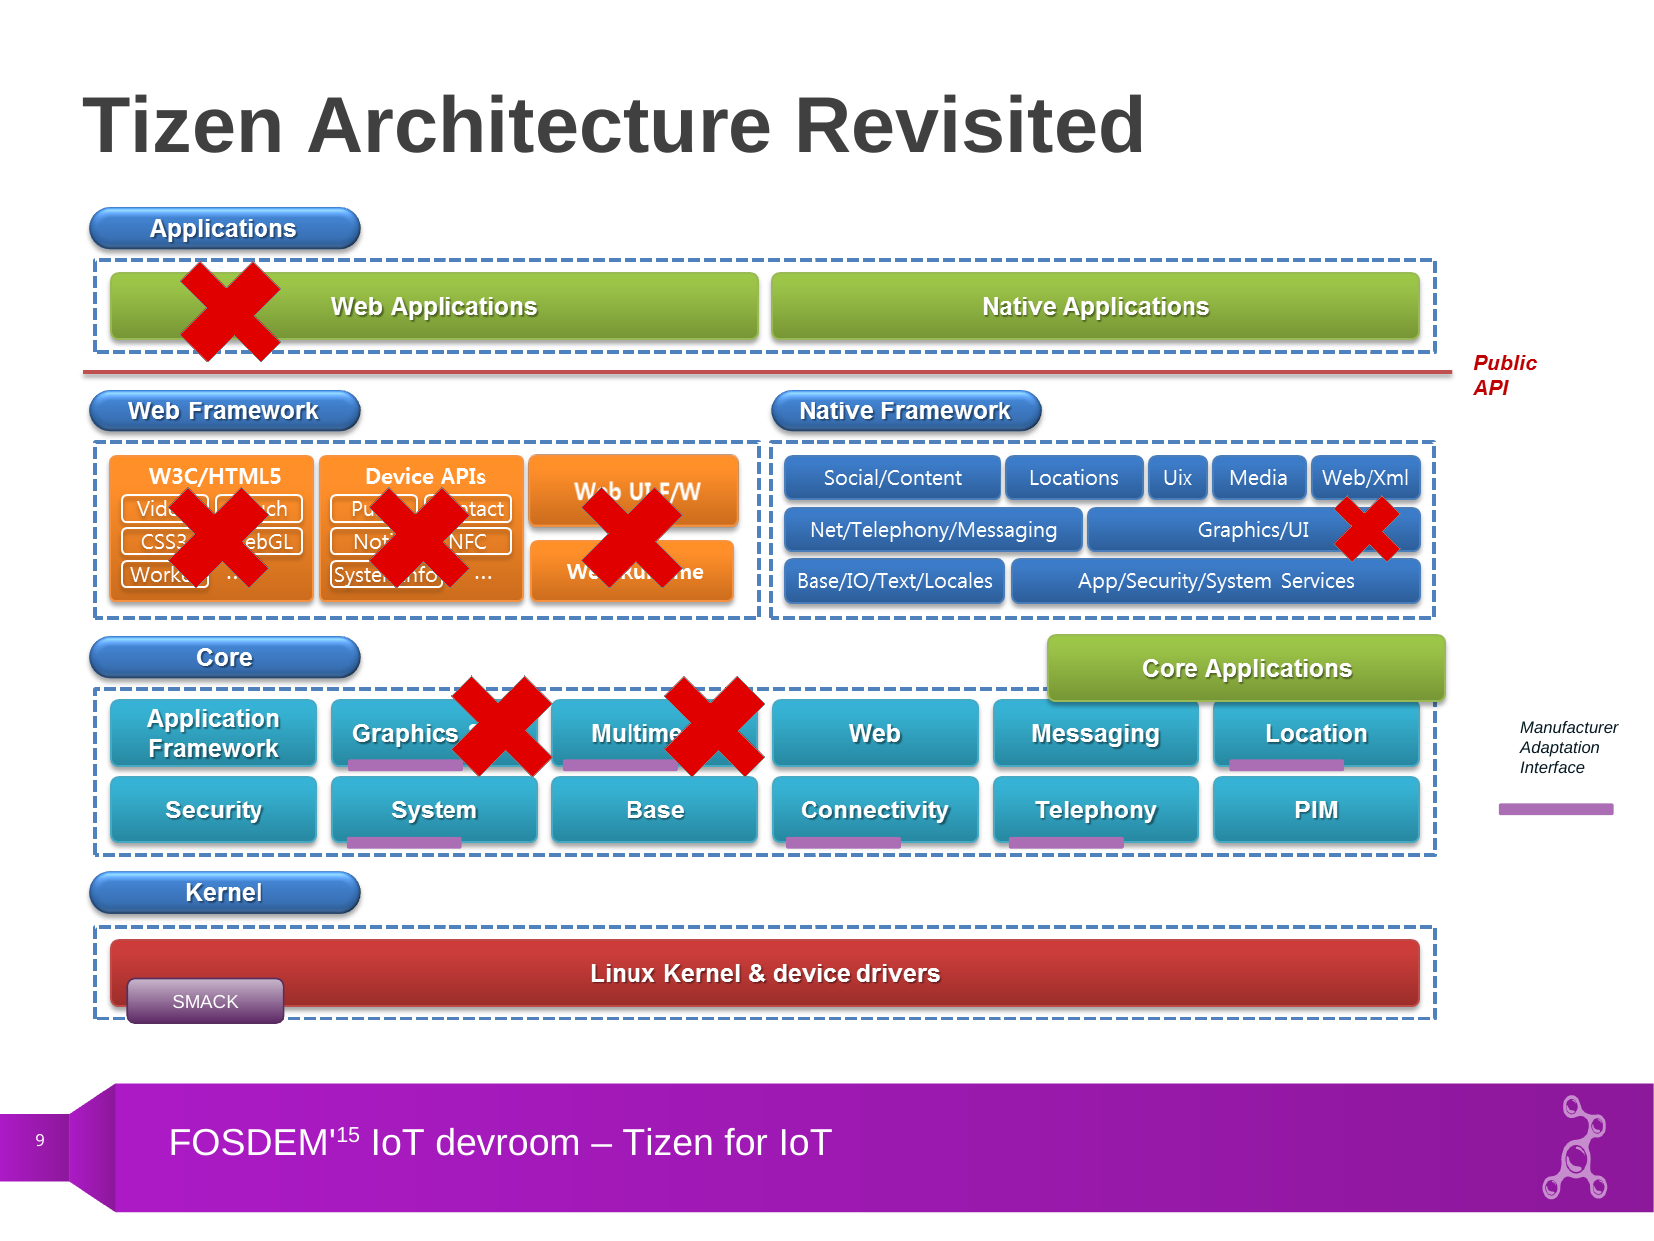

# Tizen Architecture Revisited
Manufacturer
Adaptation
Interface
SMACK